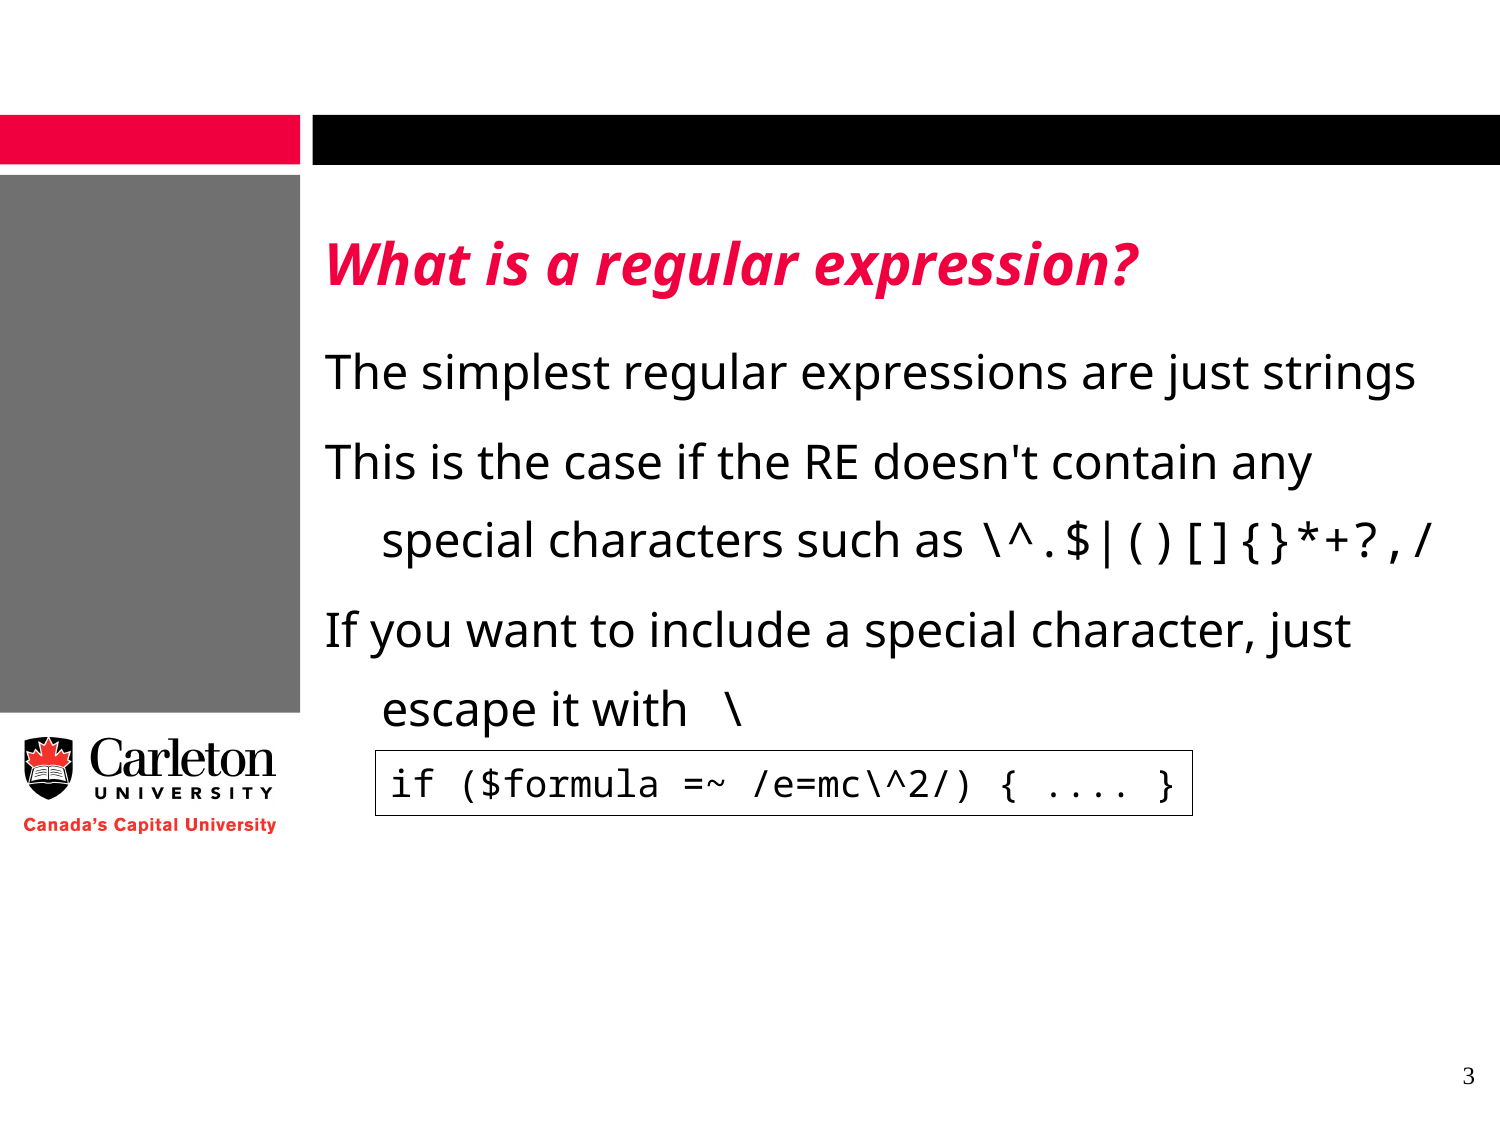

# What is a regular expression?
The simplest regular expressions are just strings
This is the case if the RE doesn't contain any special characters such as \^.$|()[]{}*+?,/
If you want to include a special character, just escape it with \
if ($formula =~ /e=mc\^2/) { .... }
3